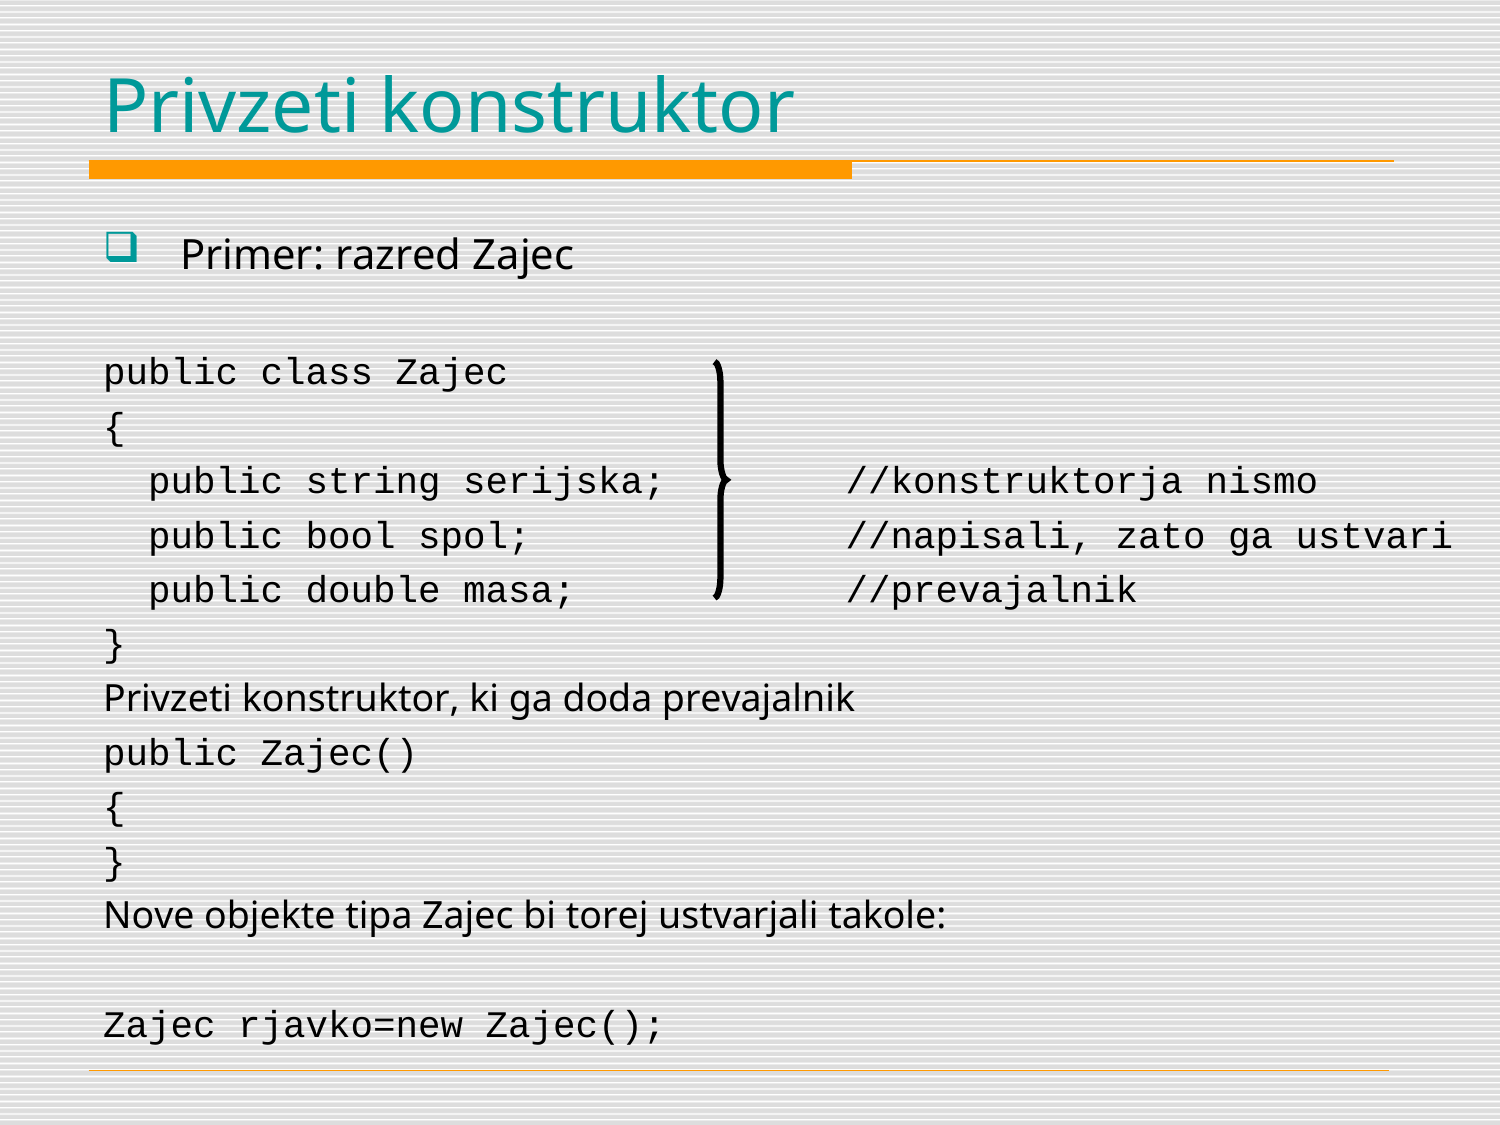

# Privzeti konstruktor
Primer: razred Zajec
public class Zajec
{
 public string serijska; //konstruktorja nismo
 public bool spol; //napisali, zato ga ustvari
 public double masa; //prevajalnik
}
Privzeti konstruktor, ki ga doda prevajalnik
public Zajec()
{
}
Nove objekte tipa Zajec bi torej ustvarjali takole:
Zajec rjavko=new Zajec();